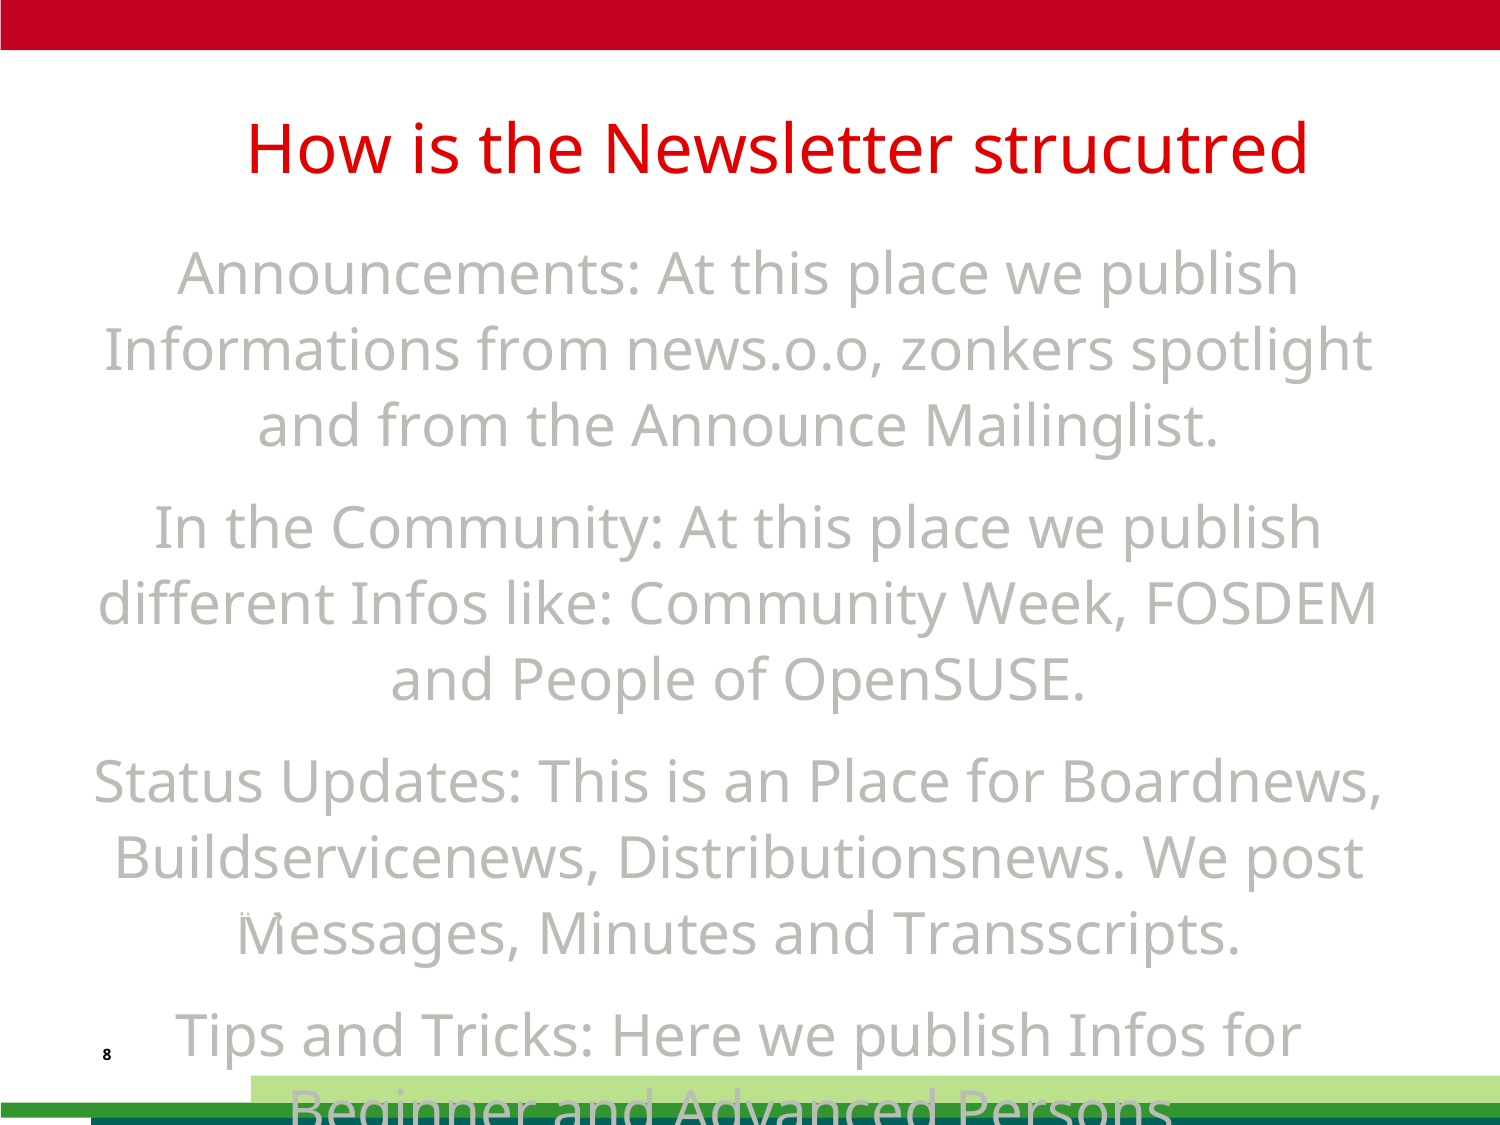

# How is the Newsletter strucutred
Announcements: At this place we publish Informations from news.o.o, zonkers spotlight and from the Announce Mailinglist.
In the Community: At this place we publish different Infos like: Community Week, FOSDEM and People of OpenSUSE.
Status Updates: This is an Place for Boardnews, Buildservicenews, Distributionsnews. We post Messages, Minutes and Transscripts.
Tips and Tricks: Here we publish Infos for Beginner and Advanced Persons.
Testing